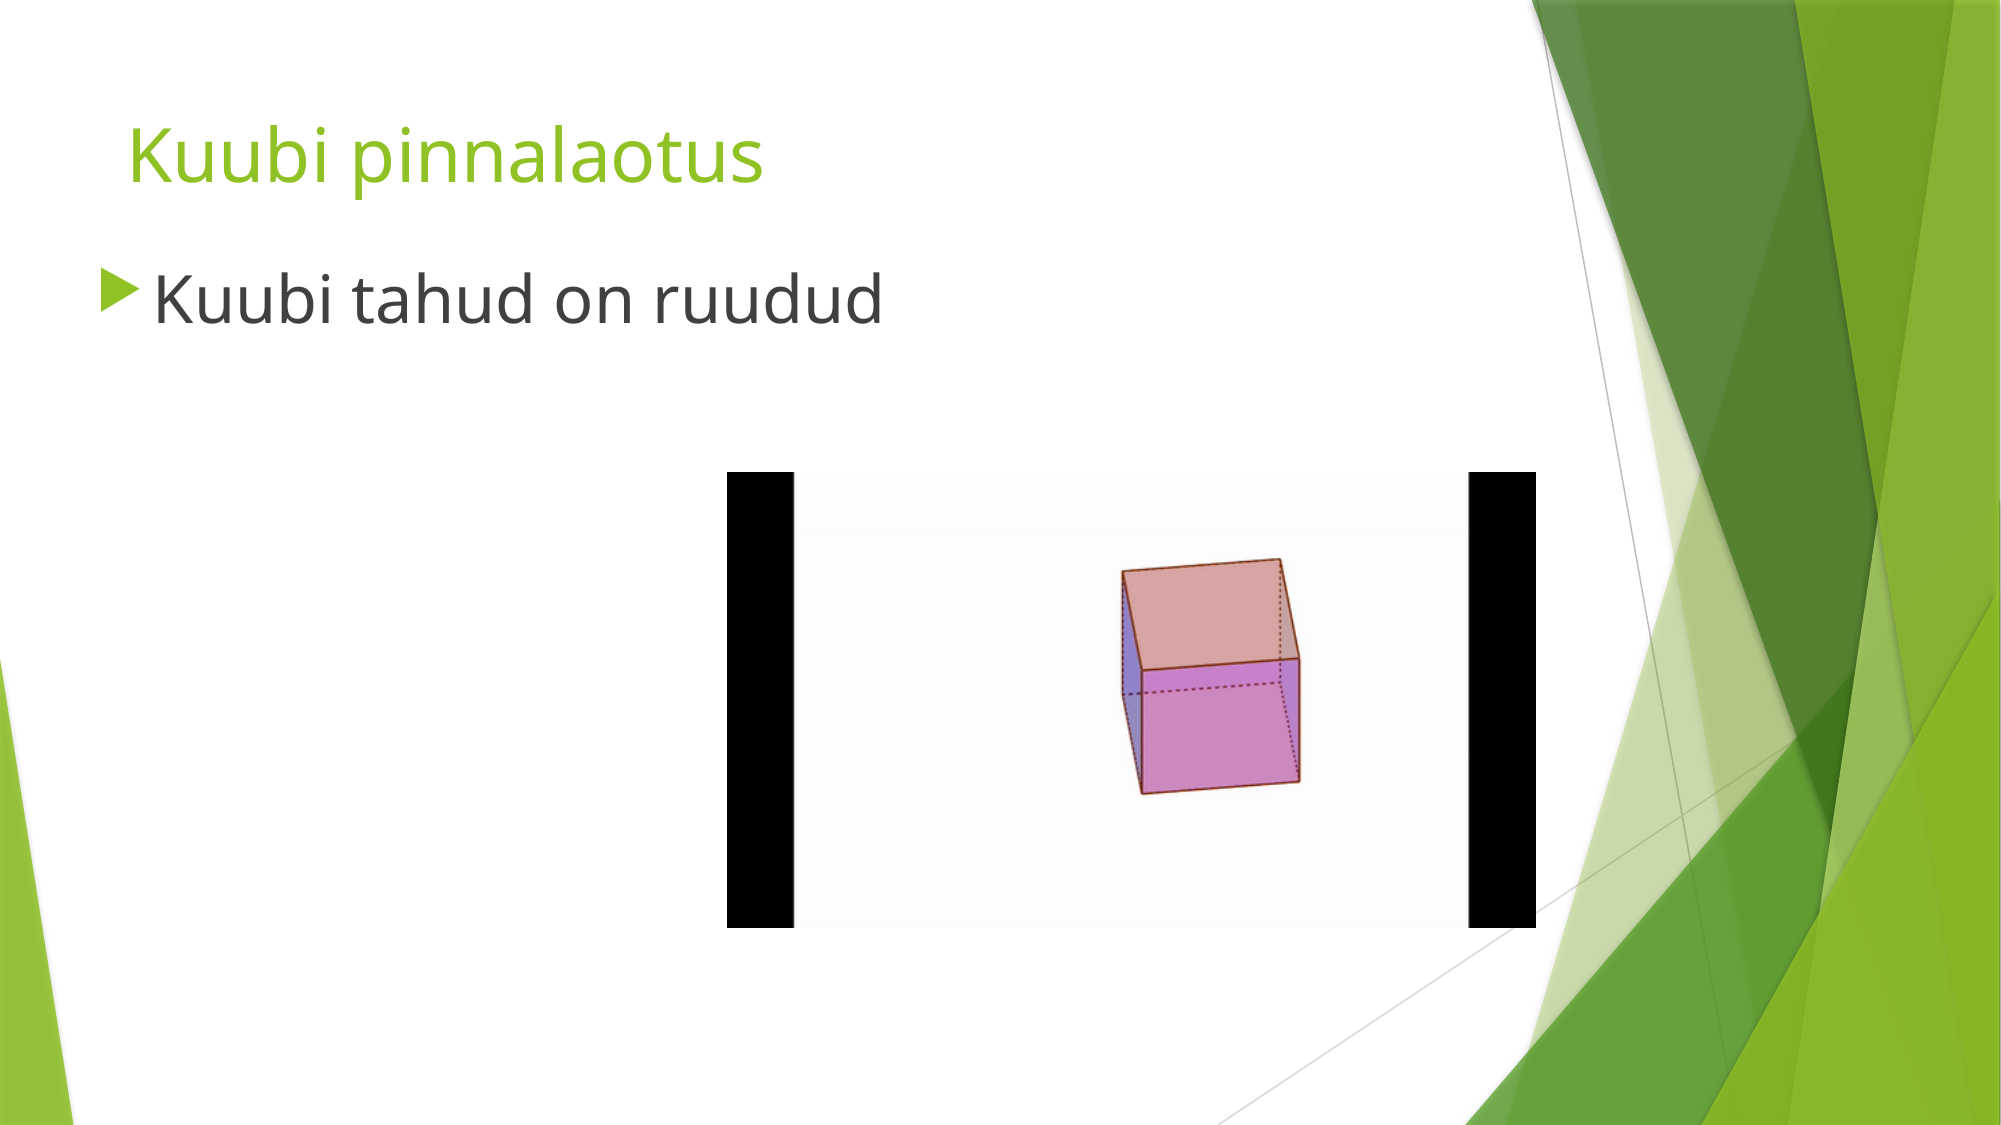

# Kuubi pinnalaotus
Kuubi tahud on ruudud